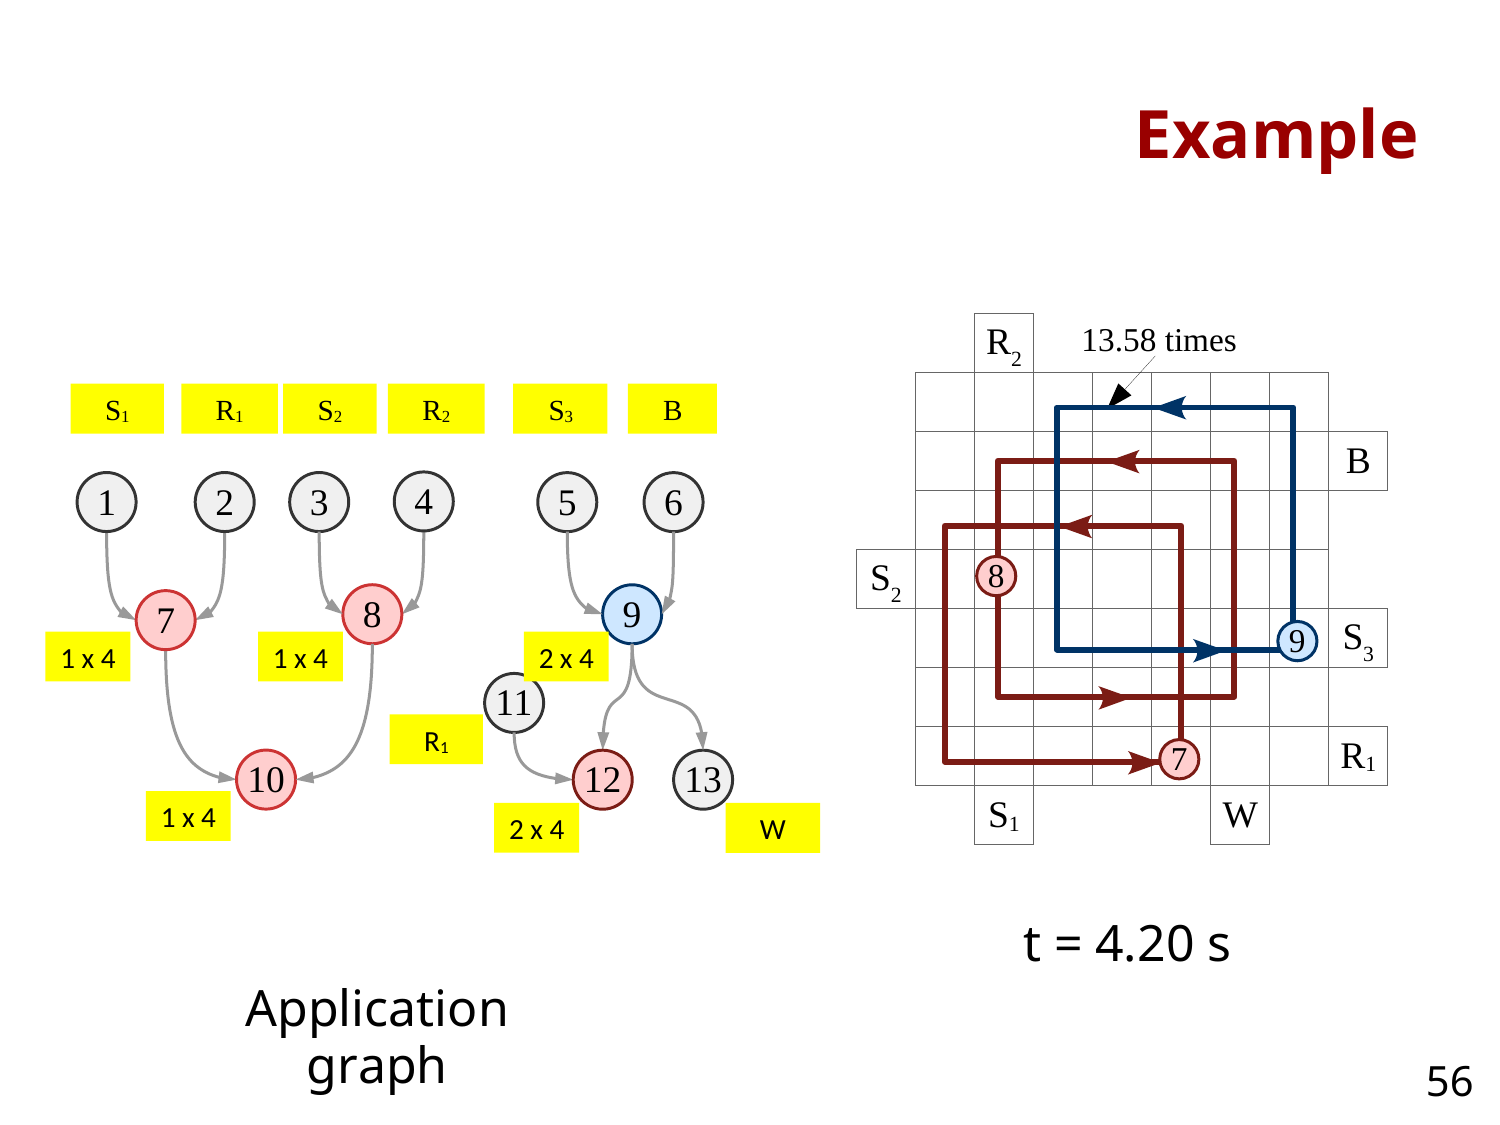

# Example
13.58 times
R2
B
S2
S3
R1
S1
W
8
9
7
 S1
 R1
 S2
 R2
 S3
 B
4
1
2
3
5
6
8
9
7
1 x 4
1 x 4
2 x 4
11
 R1
10
12
13
1 x 4
2 x 4
 W
t = 4.20 s
Application graph